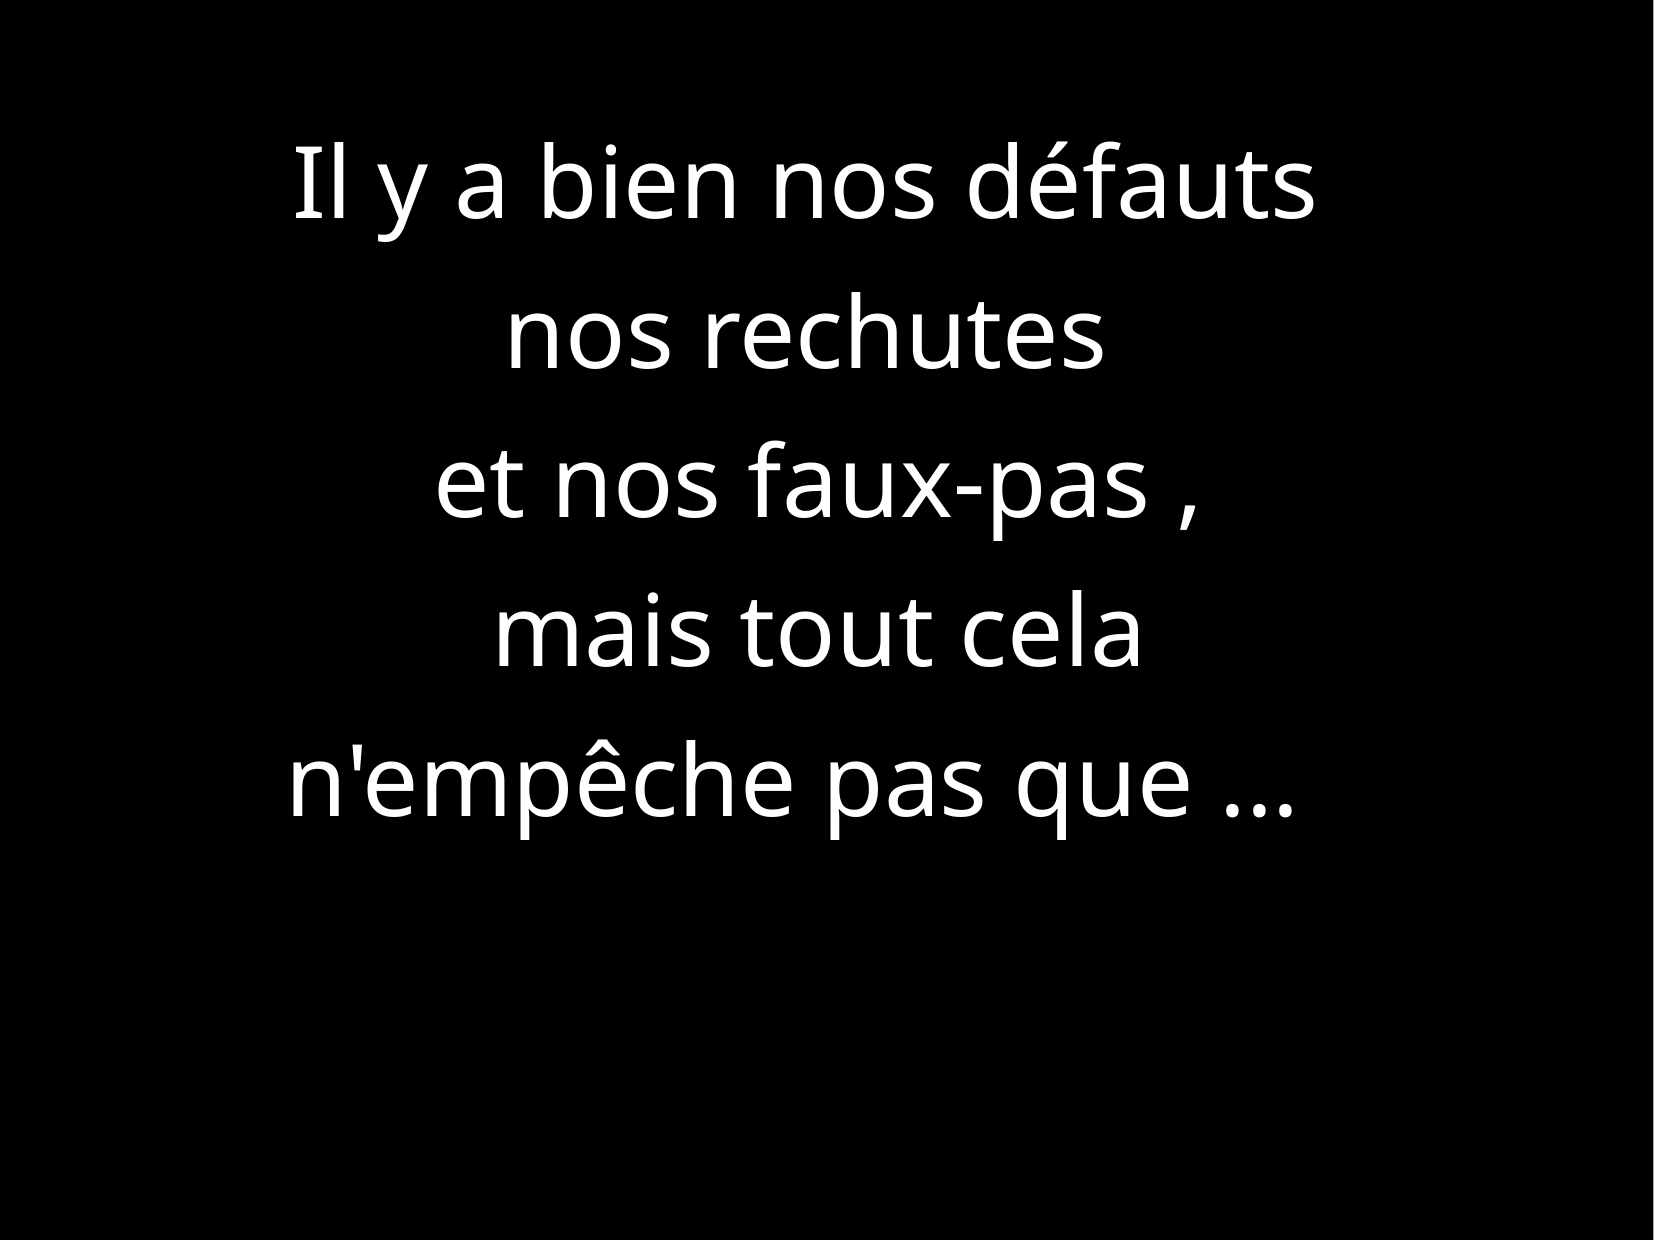

# Il y a bien nos défauts
nos rechutes
et nos faux-pas ,
 mais tout cela
n'empêche pas que ...